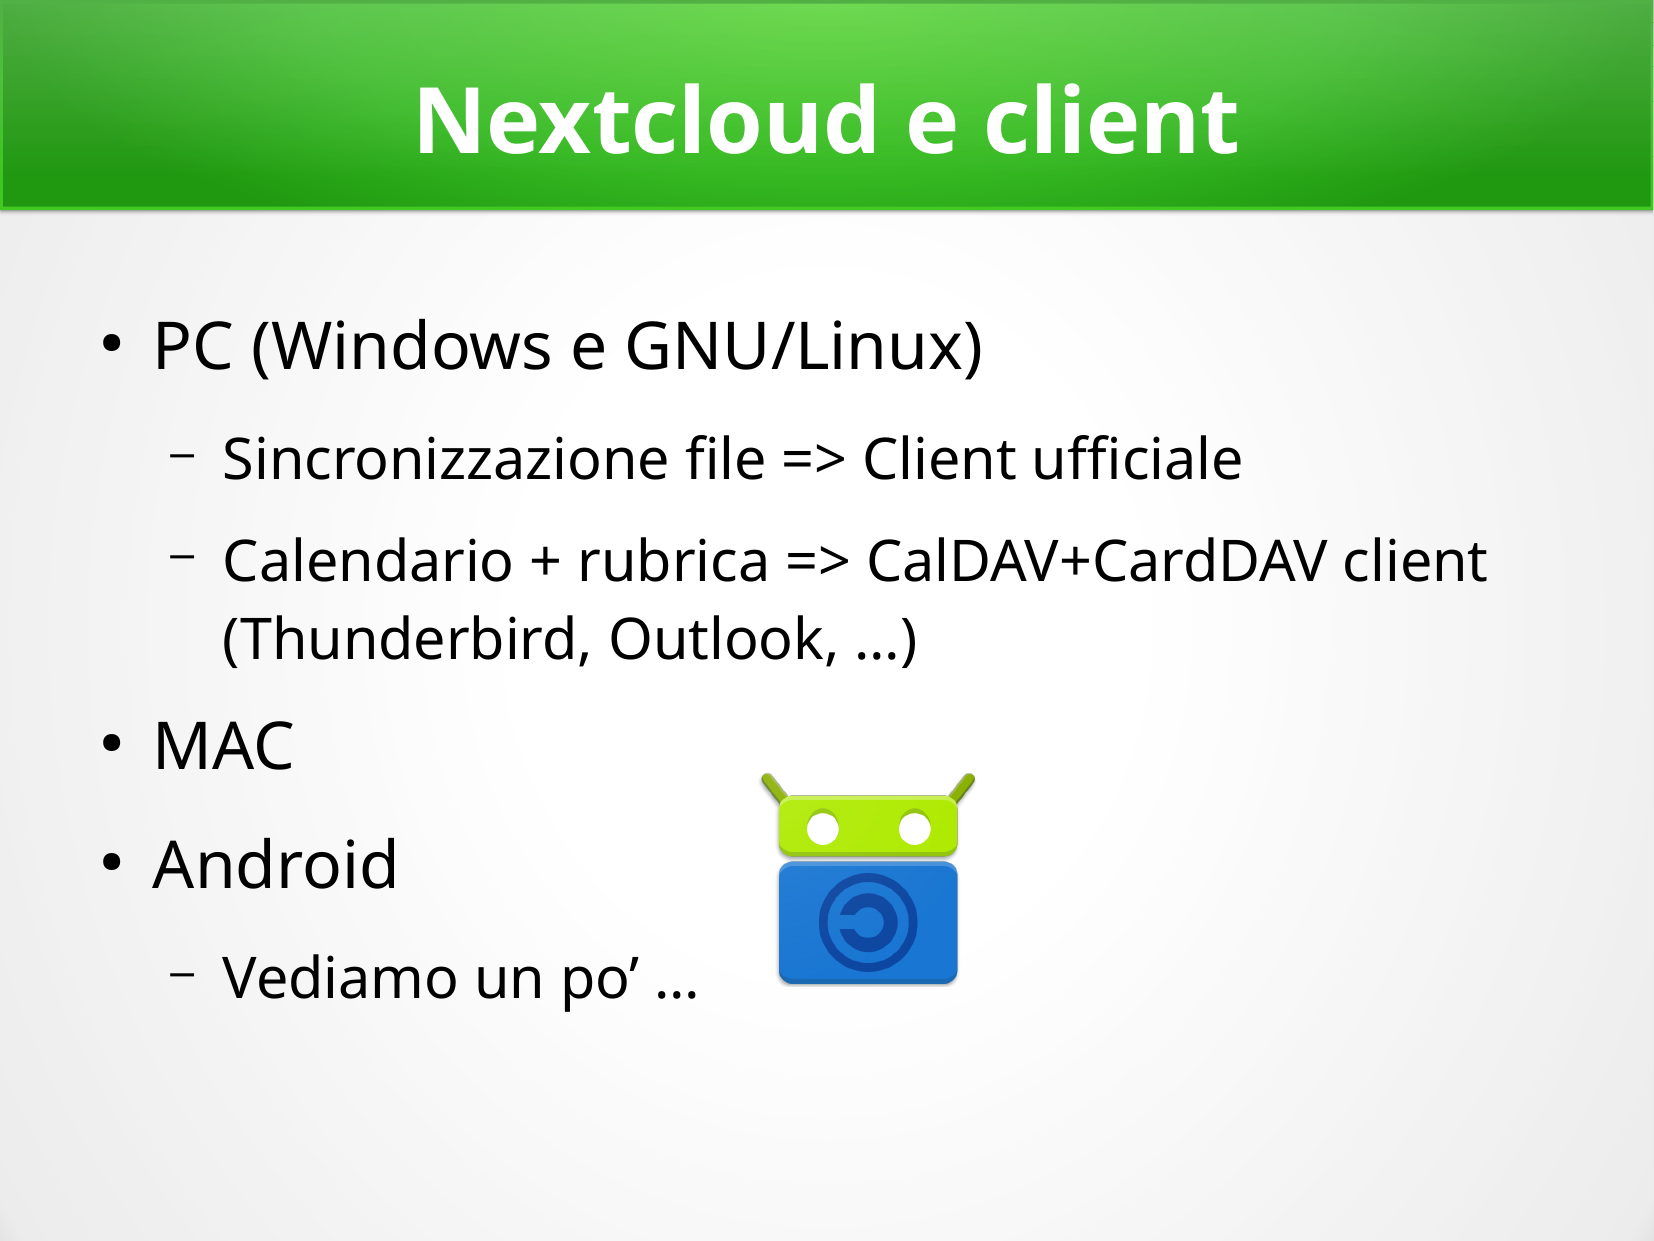

# Nextcloud e client
PC (Windows e GNU/Linux)
Sincronizzazione file => Client ufficiale
Calendario + rubrica => CalDAV+CardDAV client
(Thunderbird, Outlook, …)
MAC
Android
Vediamo un po’ …